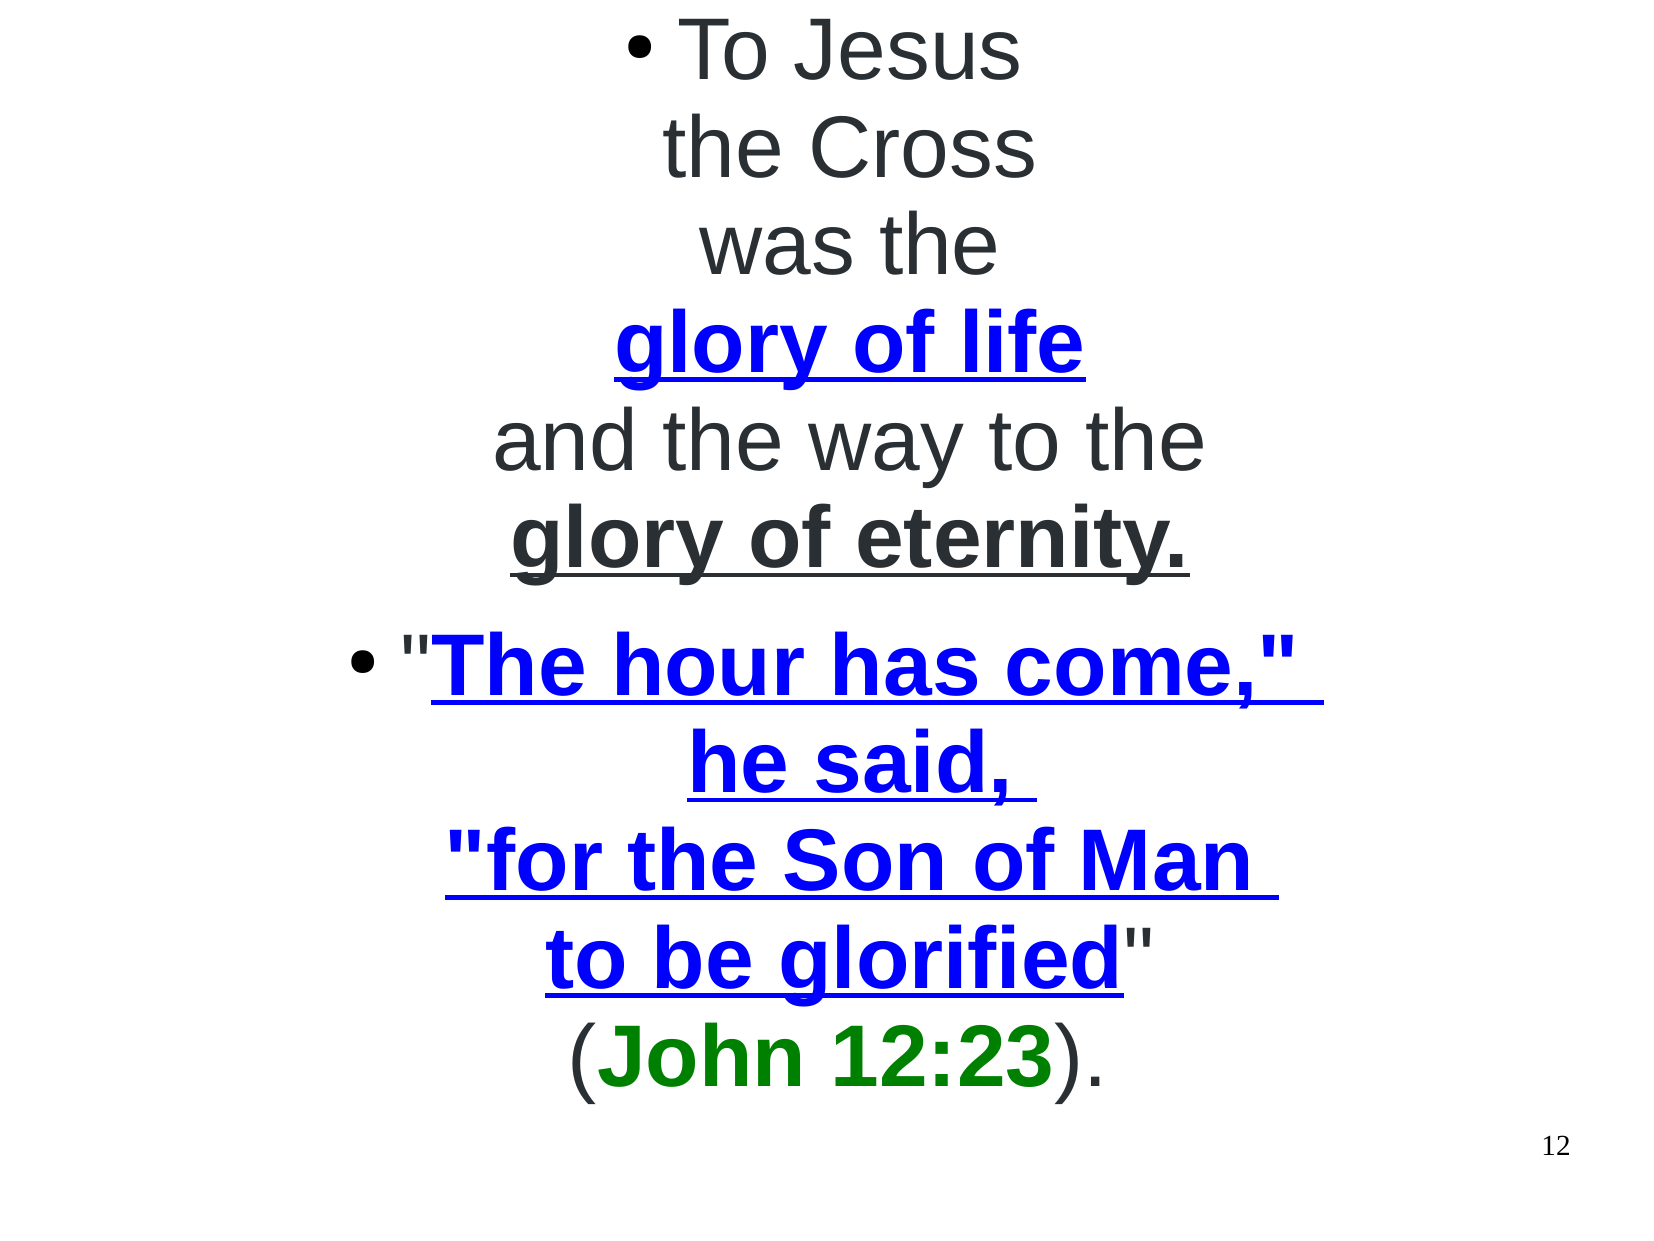

# To Jesus the Cross was the glory of life and the way to the glory of eternity.
"The hour has come,"
he said,
"for the Son of Man
to be glorified"
(John 12:23).
12